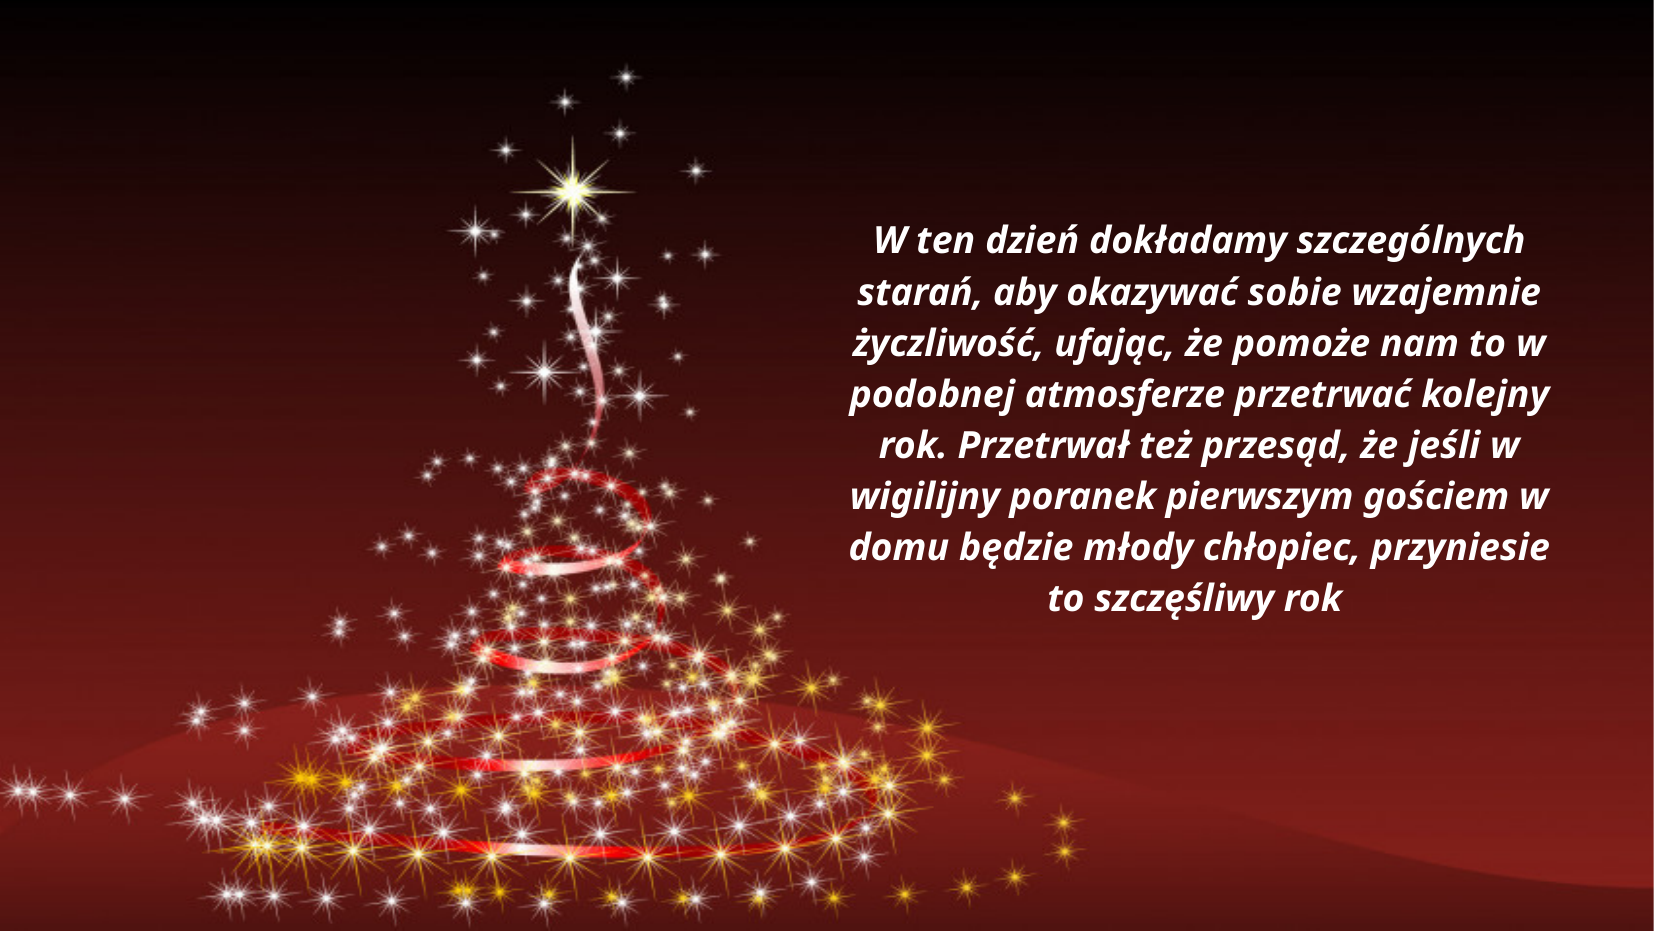

W ten dzień dokładamy szczególnych starań, aby okazywać sobie wzajemnie życzliwość, ufając, że pomoże nam to w podobnej atmosferze przetrwać kolejny rok. Przetrwał też przesąd, że jeśli w wigilijny poranek pierwszym gościem w domu będzie młody chłopiec, przyniesie to szczęśliwy rok